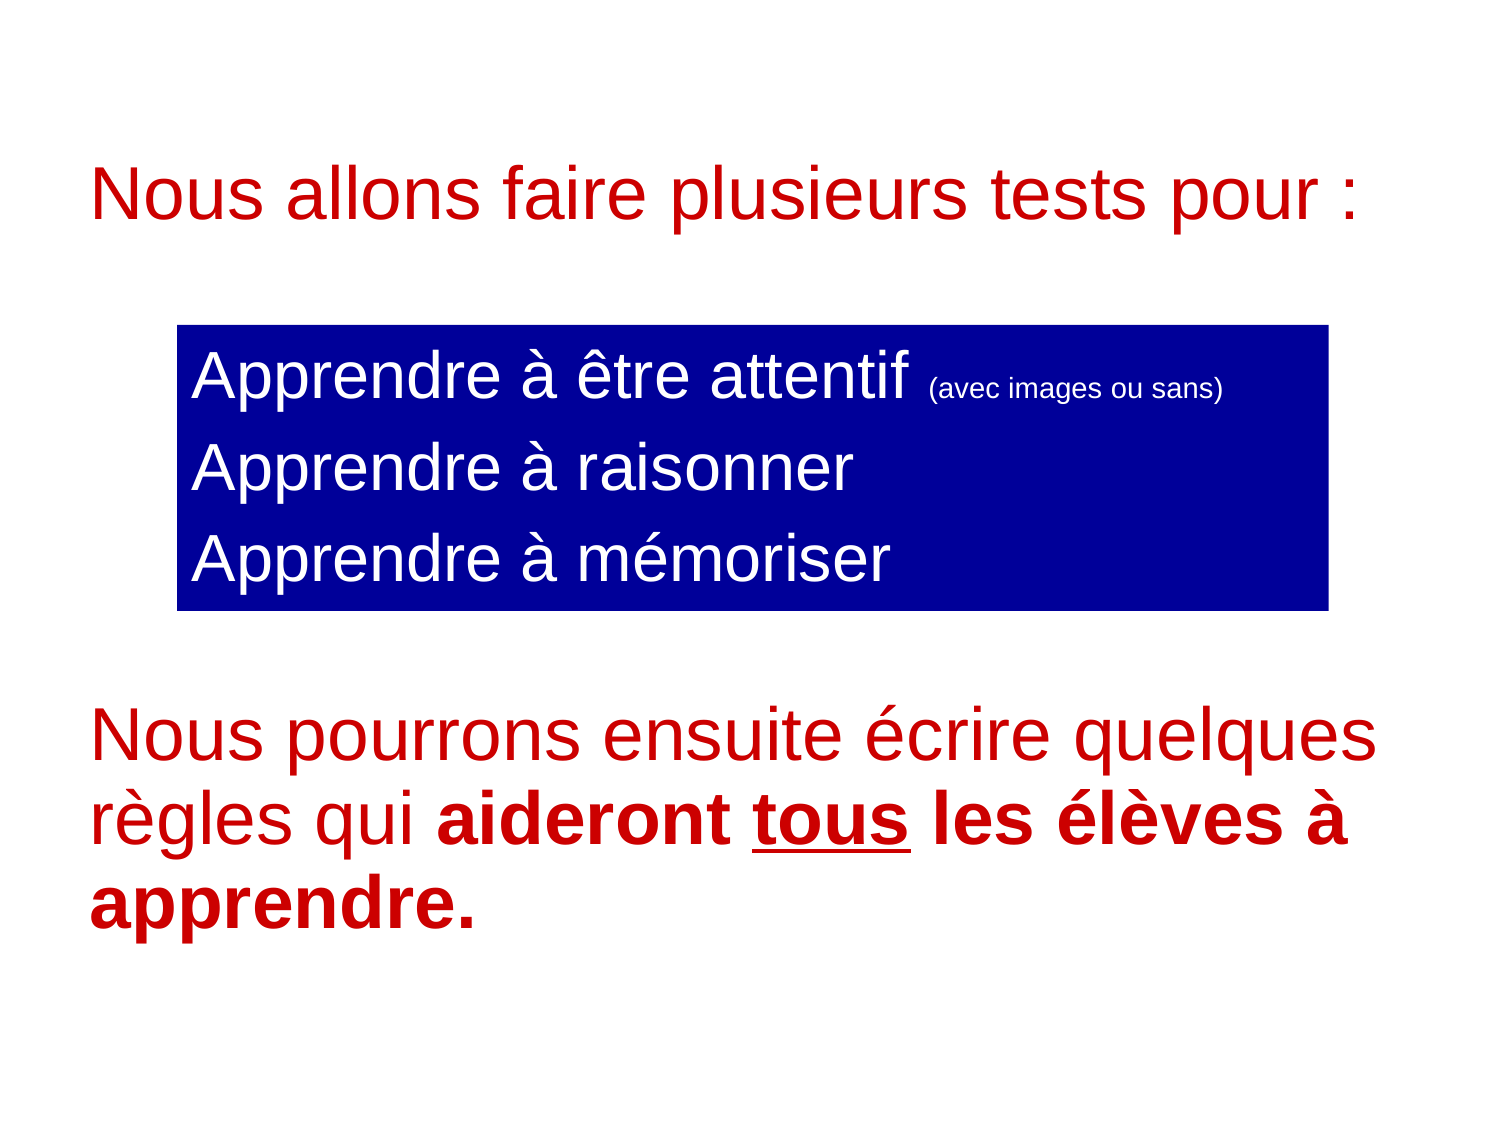

# Nous allons faire plusieurs tests pour :
Apprendre à être attentif (avec images ou sans)
Apprendre à raisonner
Apprendre à mémoriser
Nous pourrons ensuite écrire quelques règles qui aideront tous les élèves à apprendre.